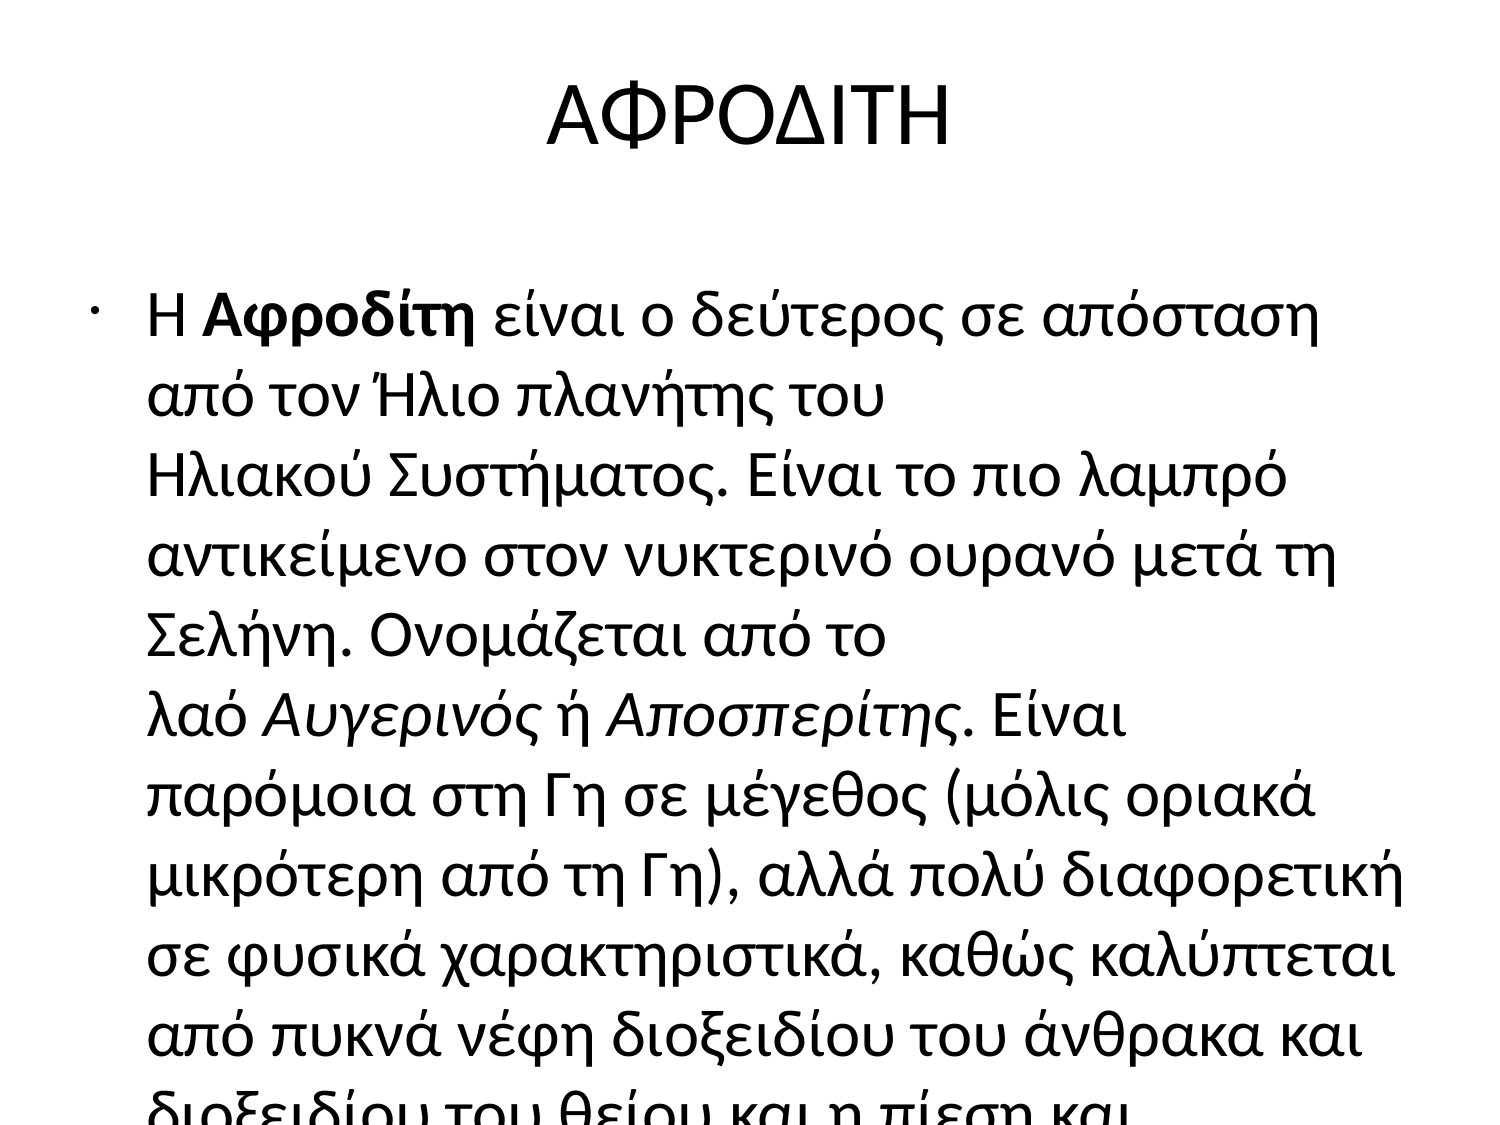

# ΑΦΡΟΔΙΤΗ
Η Αφροδίτη είναι ο δεύτερος σε απόσταση από τον Ήλιο πλανήτης του Ηλιακού Συστήματος. Είναι το πιο λαμπρό αντικείμενο στον νυκτερινό ουρανό μετά τη Σελήνη. Ονομάζεται από το λαό Αυγερινός ή Αποσπερίτης. Είναι παρόμοια στη Γη σε μέγεθος (μόλις οριακά μικρότερη από τη Γη), αλλά πολύ διαφορετική σε φυσικά χαρακτηριστικά, καθώς καλύπτεται από πυκνά νέφη διοξειδίου του άνθρακα και διοξειδίου του θείου και η πίεση και θερμοκρασία στην επιφάνεια της είναι πολύ μεγαλύτερες από τις αντίστοιχες της Γης. Η Αφροδίτη ονομάζεται και «αδελφή της Γης», ως προς την ομοιότητα στο μέγεθός της με τη Γη.